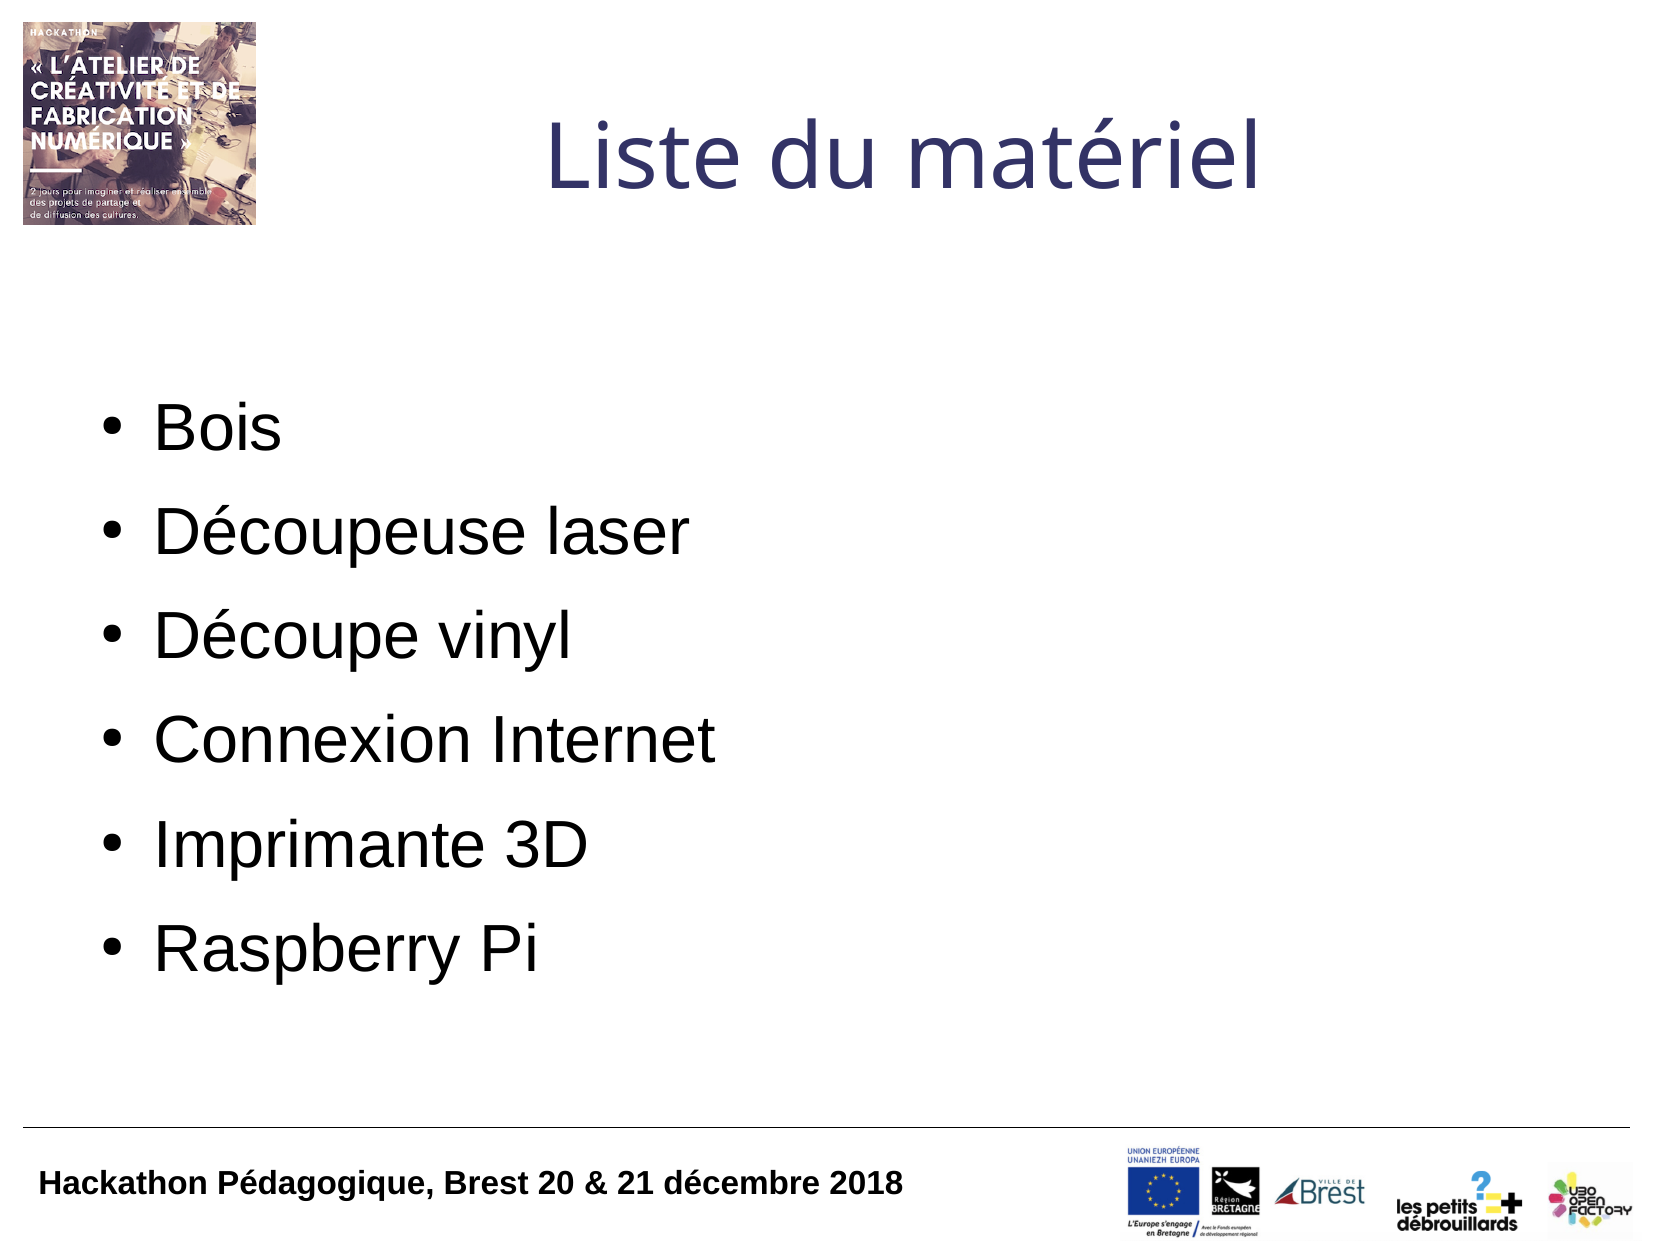

# Liste du matériel
Bois
Découpeuse laser
Découpe vinyl
Connexion Internet
Imprimante 3D
Raspberry Pi
Hackathon Pédagogique, Brest 20 & 21 décembre 2018